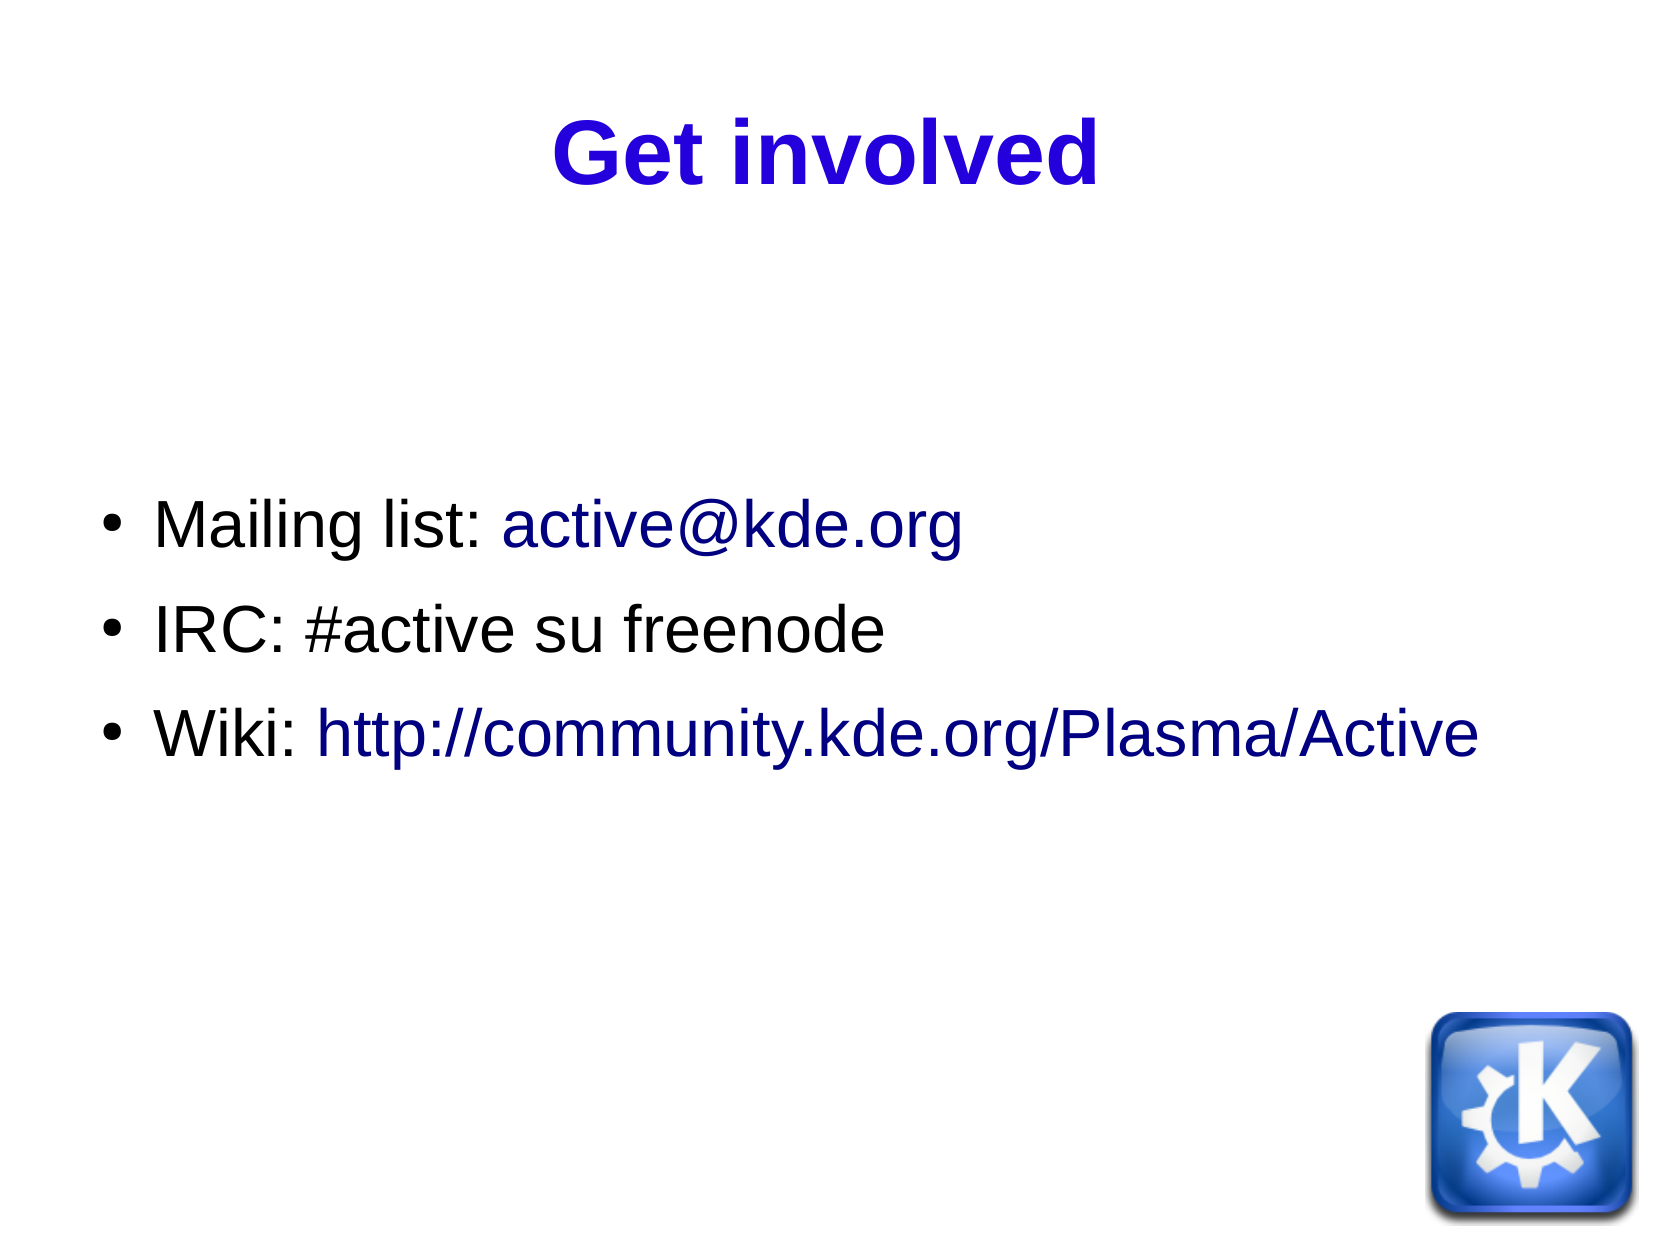

# Get involved
Mailing list: active@kde.org
IRC: #active su freenode
Wiki: http://community.kde.org/Plasma/Active